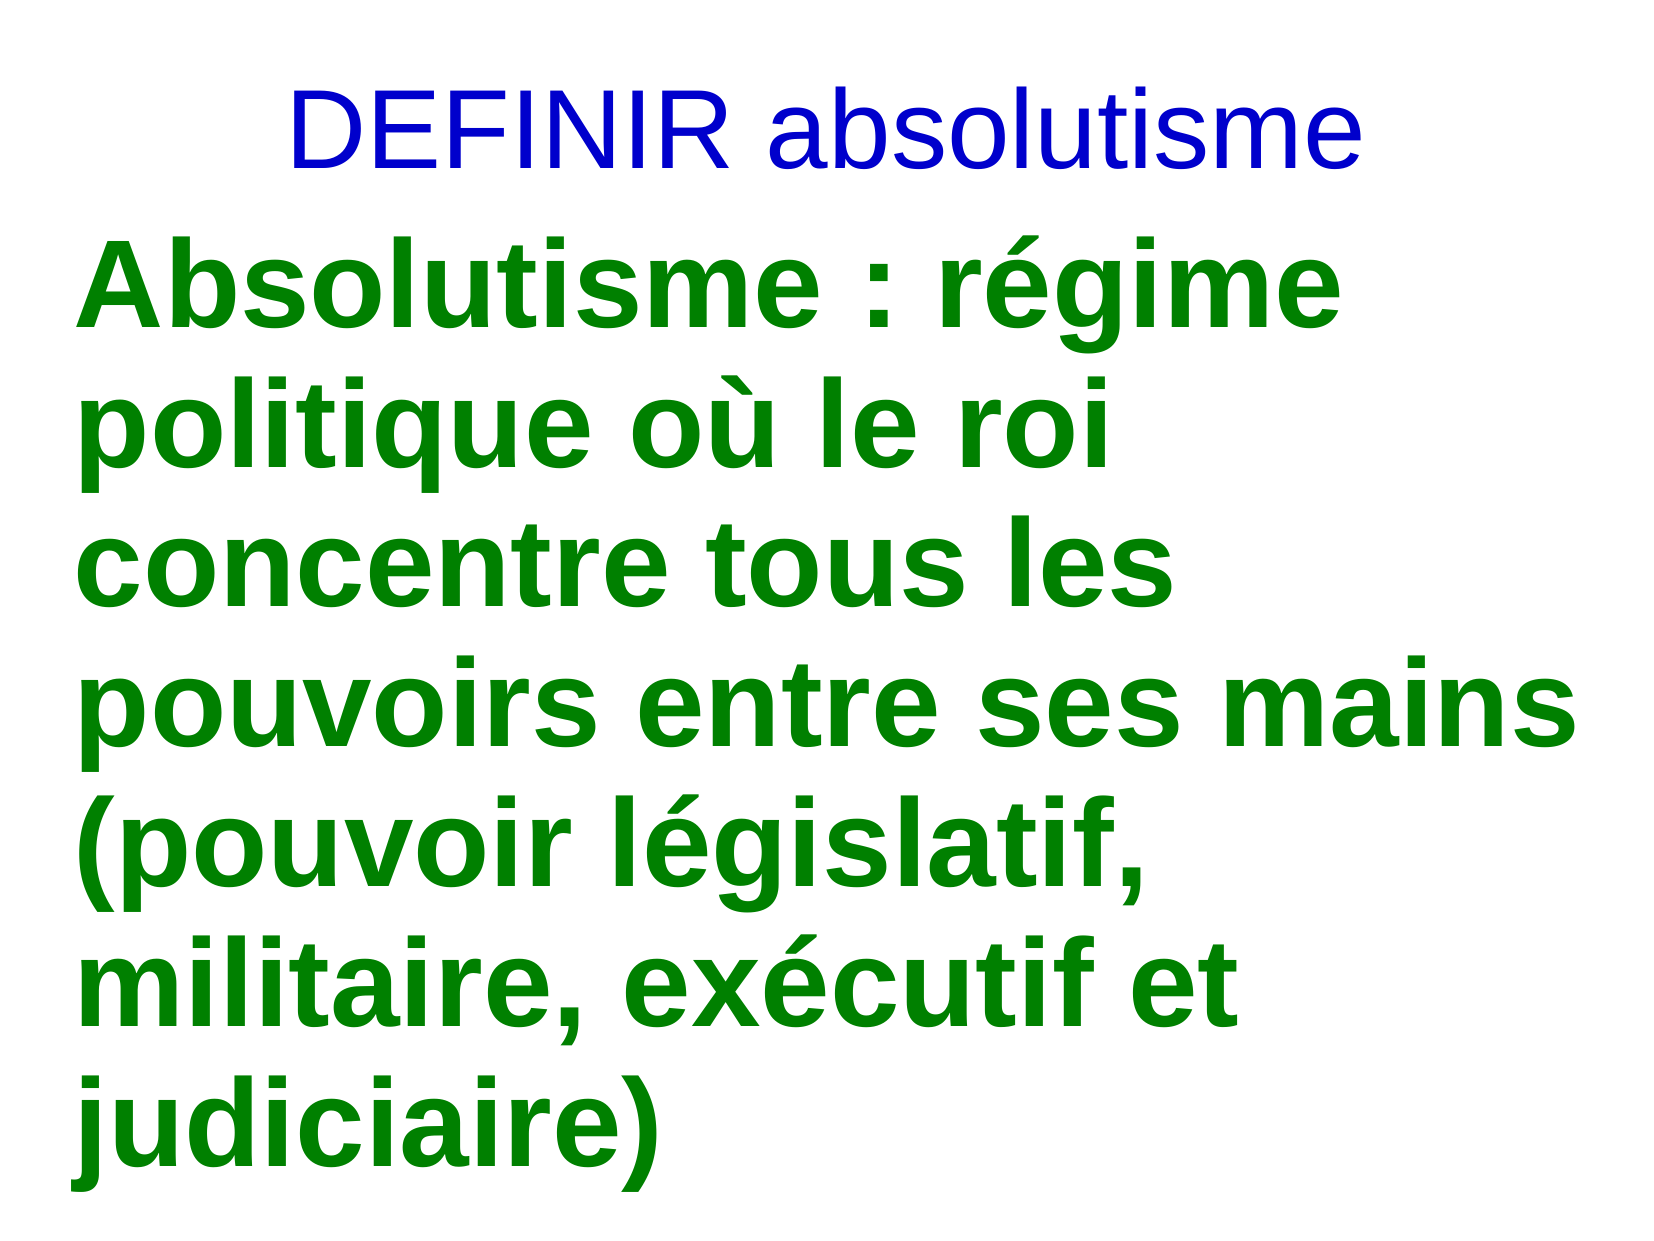

DEFINIR absolutisme
Absolutisme : régime politique où le roi concentre tous les pouvoirs entre ses mains (pouvoir législatif, militaire, exécutif et judiciaire)